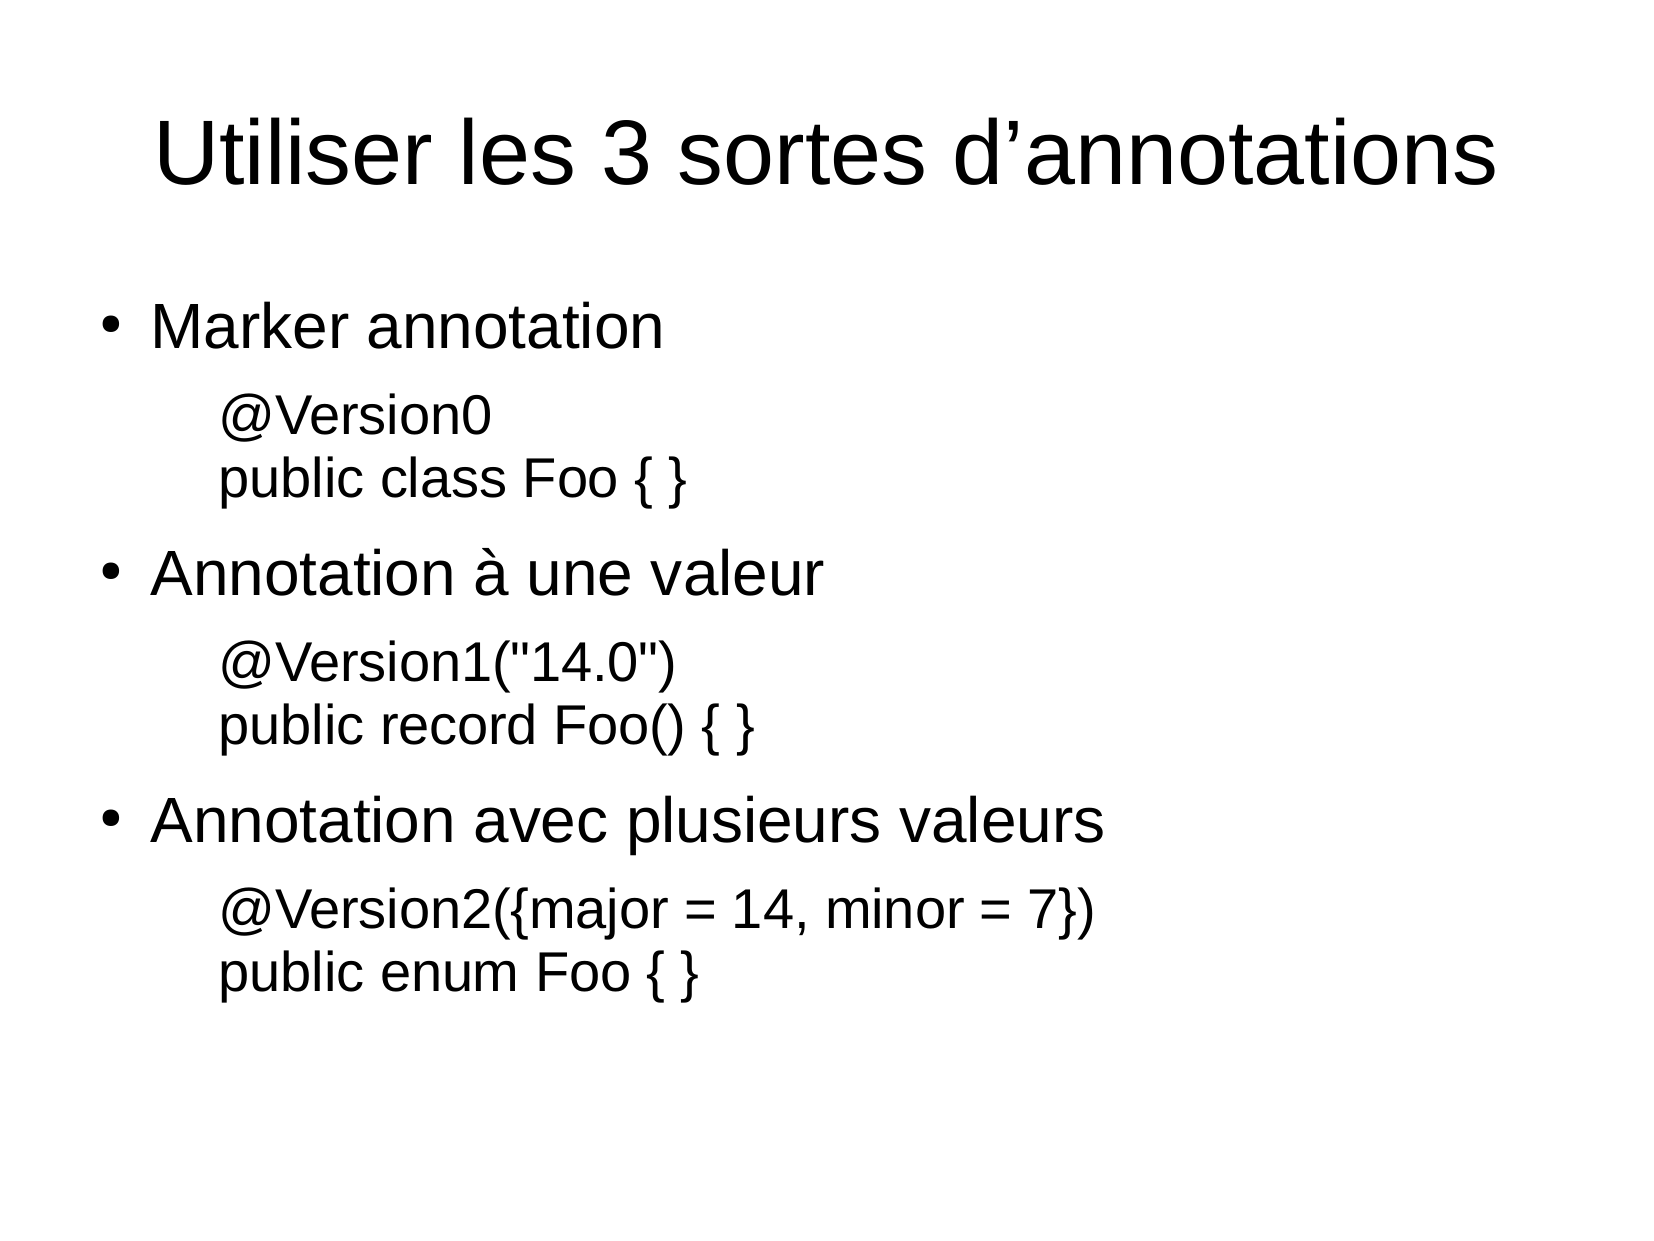

# Utiliser les 3 sortes d’annotations
Marker annotation
@Version0
public class Foo { }
Annotation à une valeur
@Version1("14.0")
public record Foo() { }
Annotation avec plusieurs valeurs
@Version2({major = 14, minor = 7})
public enum Foo { }